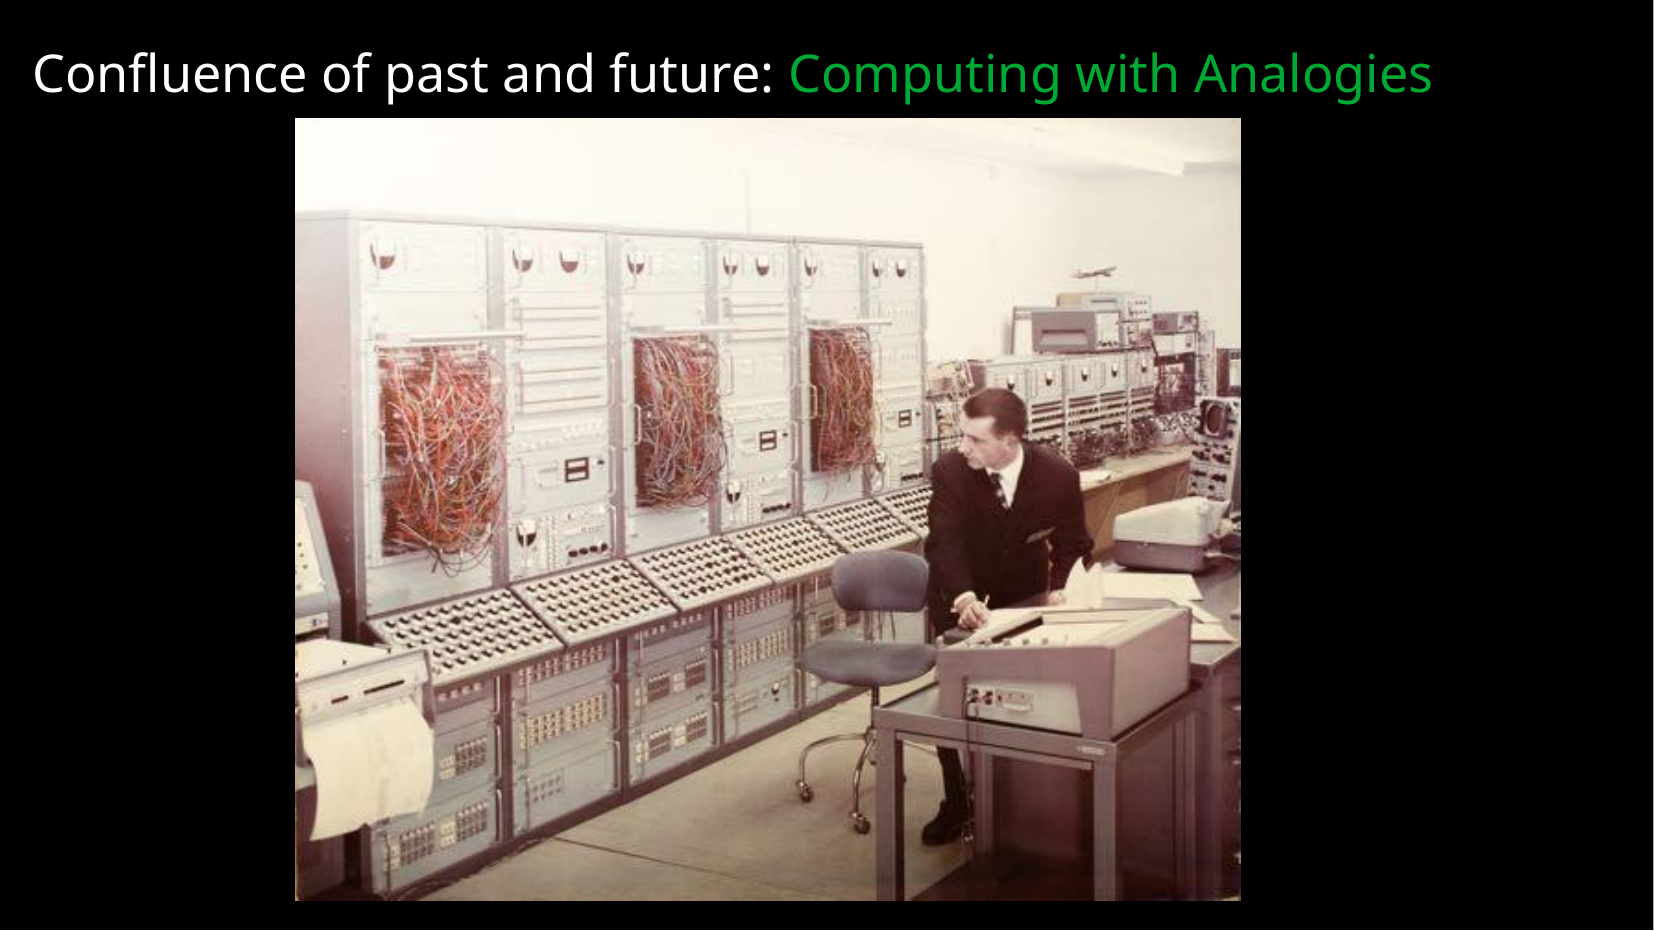

Confluence of past and future: Computing with Analogies